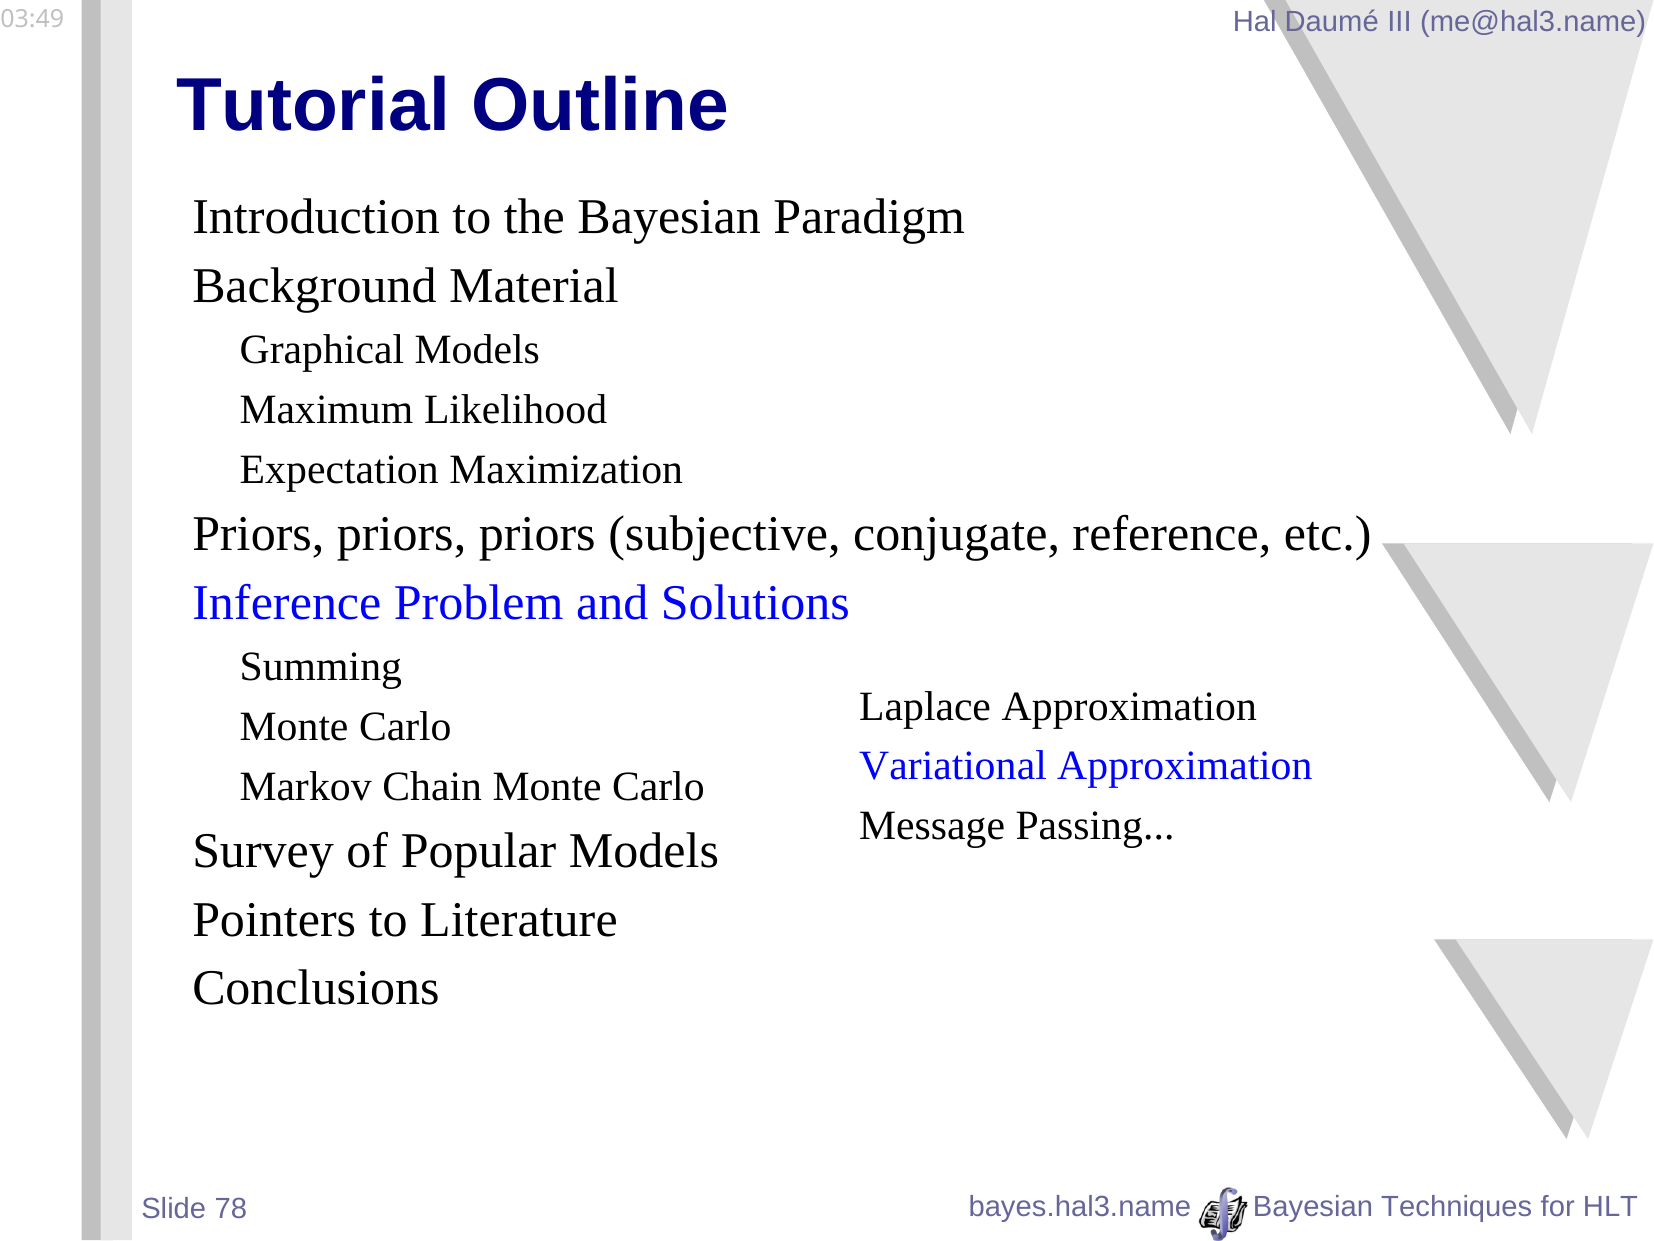

# Tutorial Outline
Introduction to the Bayesian Paradigm
Background Material
Graphical Models
Maximum Likelihood
Expectation Maximization
Priors, priors, priors (subjective, conjugate, reference, etc.)
Inference Problem and Solutions
Summing
Monte Carlo
Markov Chain Monte Carlo
Survey of Popular Models
Pointers to Literature
Conclusions
Laplace Approximation
Variational Approximation
Message Passing...